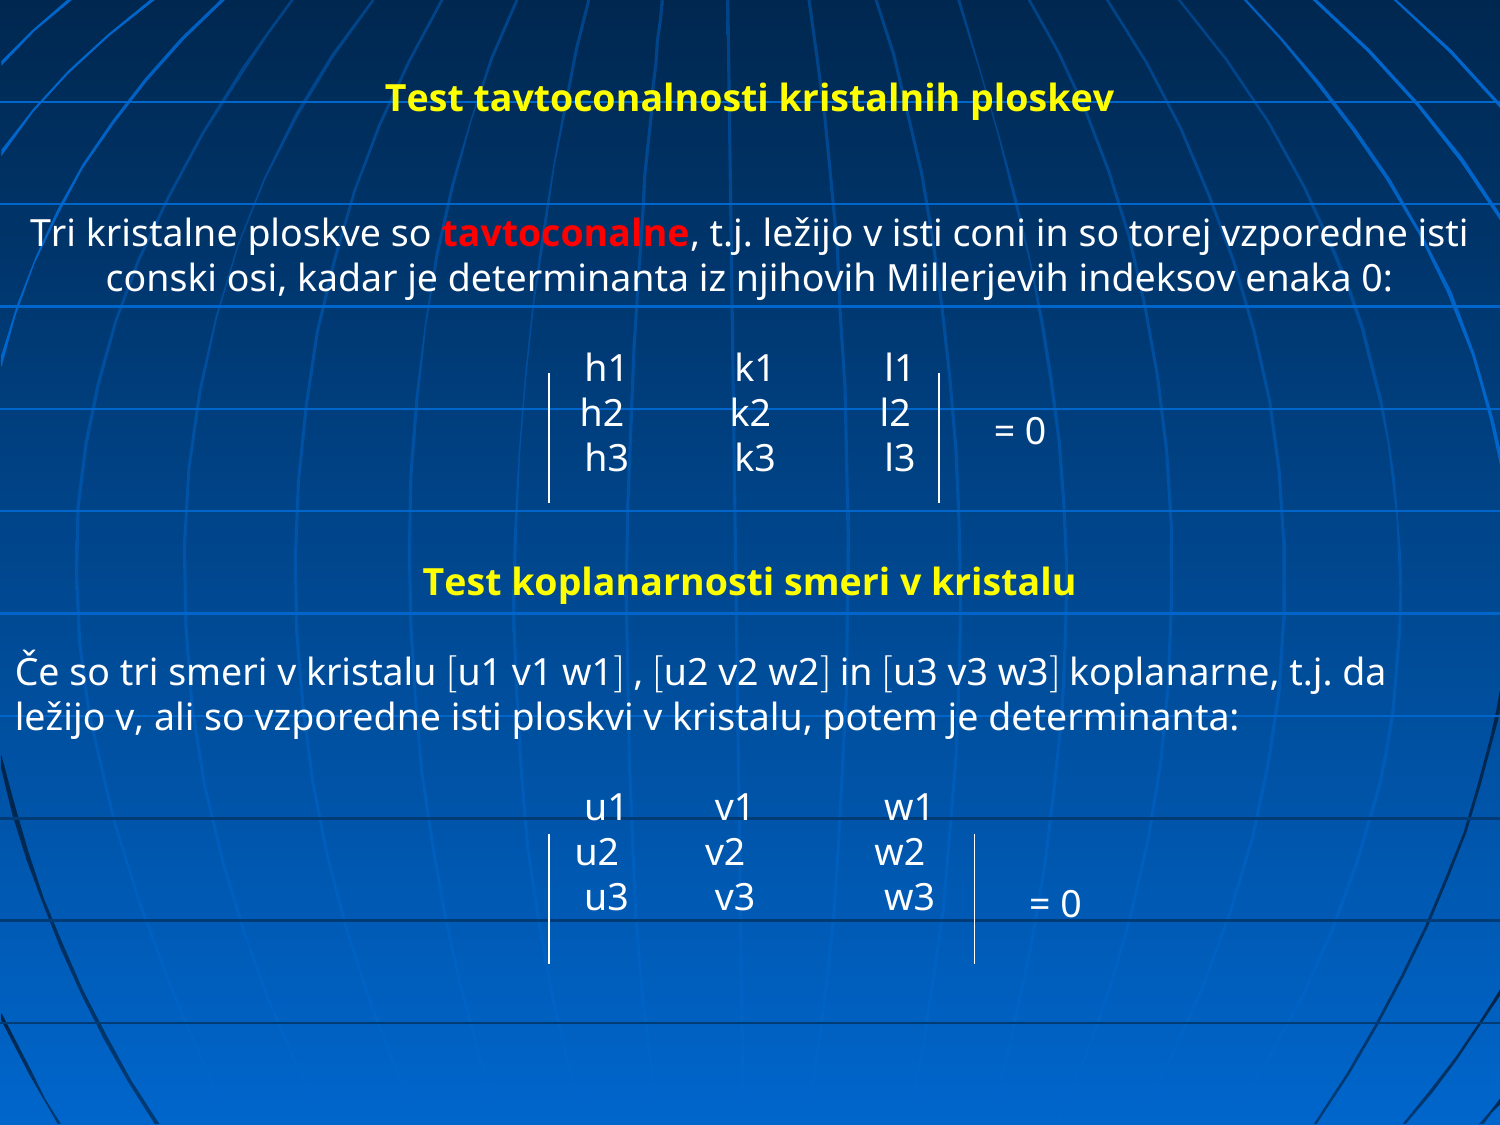

Test tavtoconalnosti kristalnih ploskev
Tri kristalne ploskve so tavtoconalne, t.j. ležijo v isti coni in so torej vzporedne isti conski osi, kadar je determinanta iz njihovih Millerjevih indeksov enaka 0:
h1	k1	l1
h2	k2	l2
h3	k3	l3
= 0
Test koplanarnosti smeri v kristalu
Če so tri smeri v kristalu u1 v1 w1 , u2 v2 w2 in u3 v3 w3 koplanarne, t.j. da ležijo v, ali so vzporedne isti ploskvi v kristalu, potem je determinanta:
 u1 	v1	 w1
 u2	v2	 w2
 u3	v3	 w3
= 0